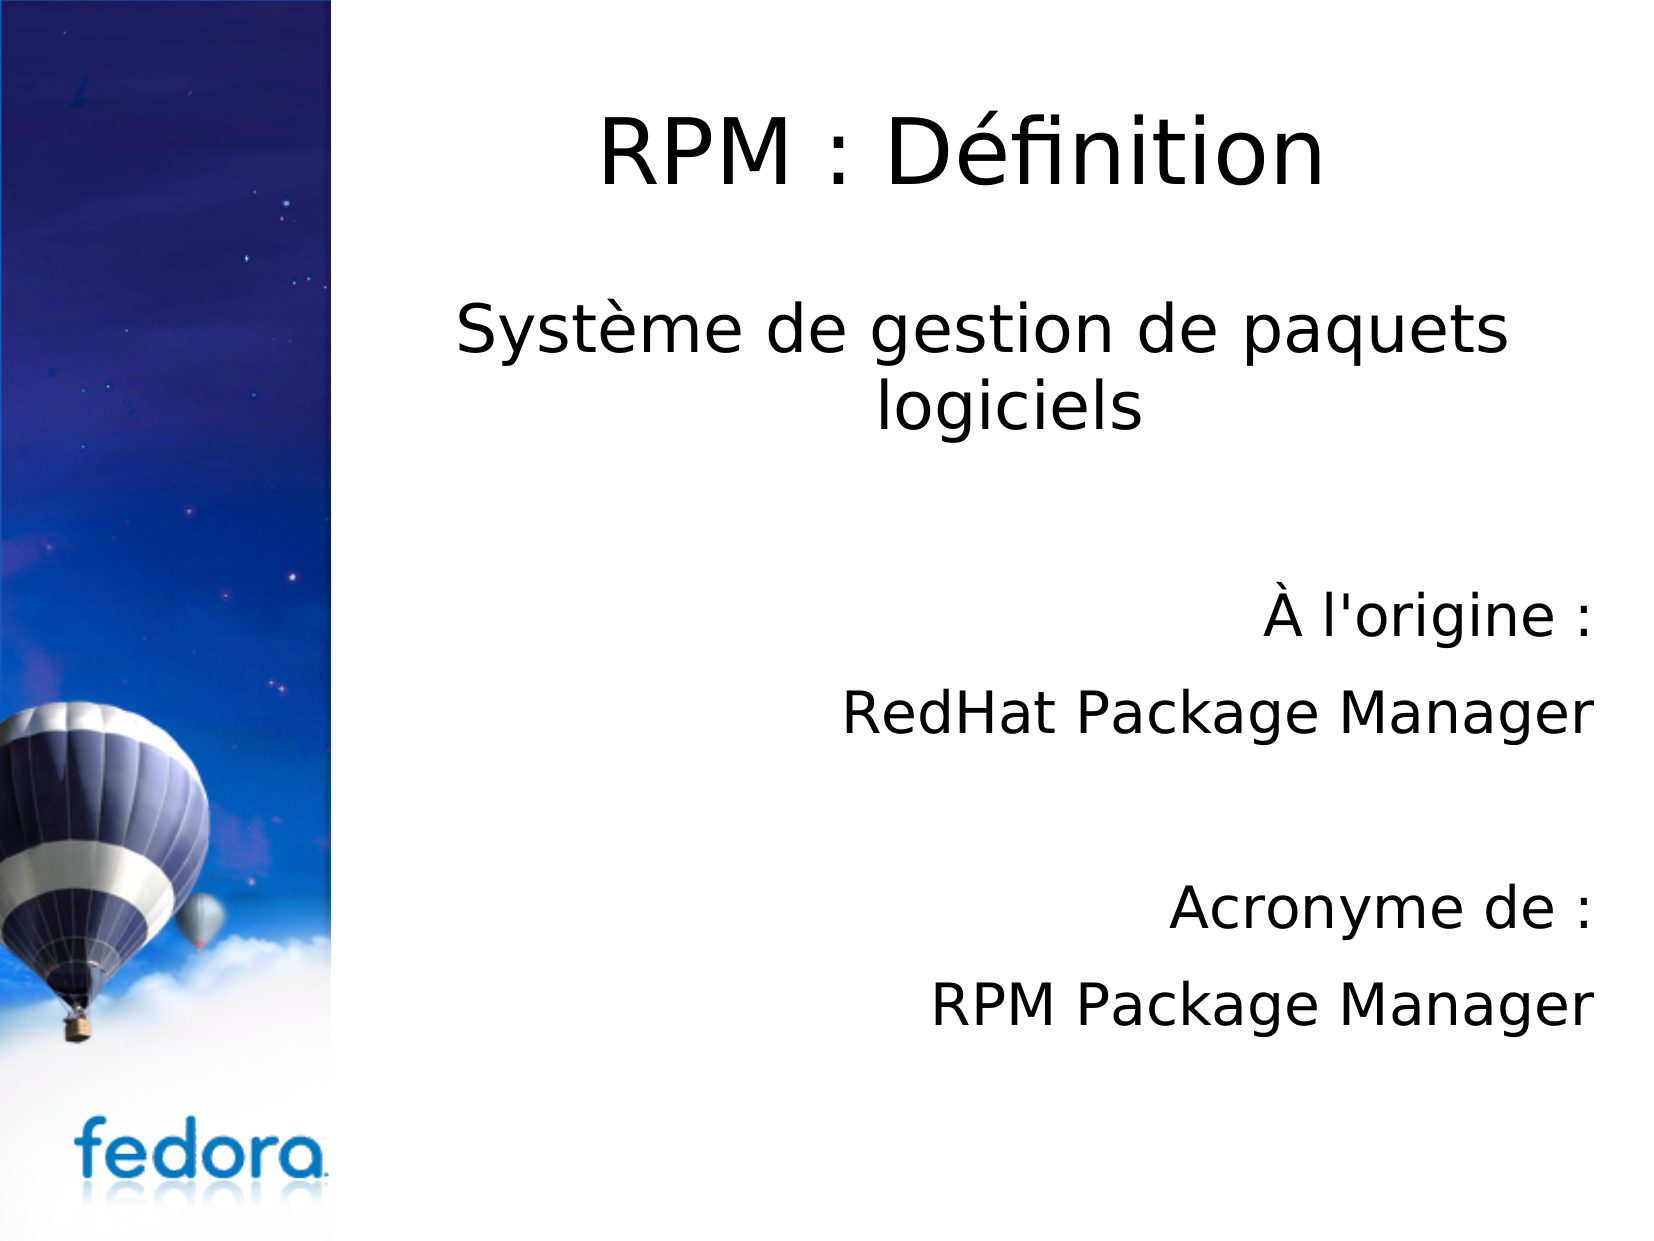

RPM : Définition
# Système de gestion de paquets logiciels
À l'origine :
RedHat Package Manager
Acronyme de :
RPM Package Manager